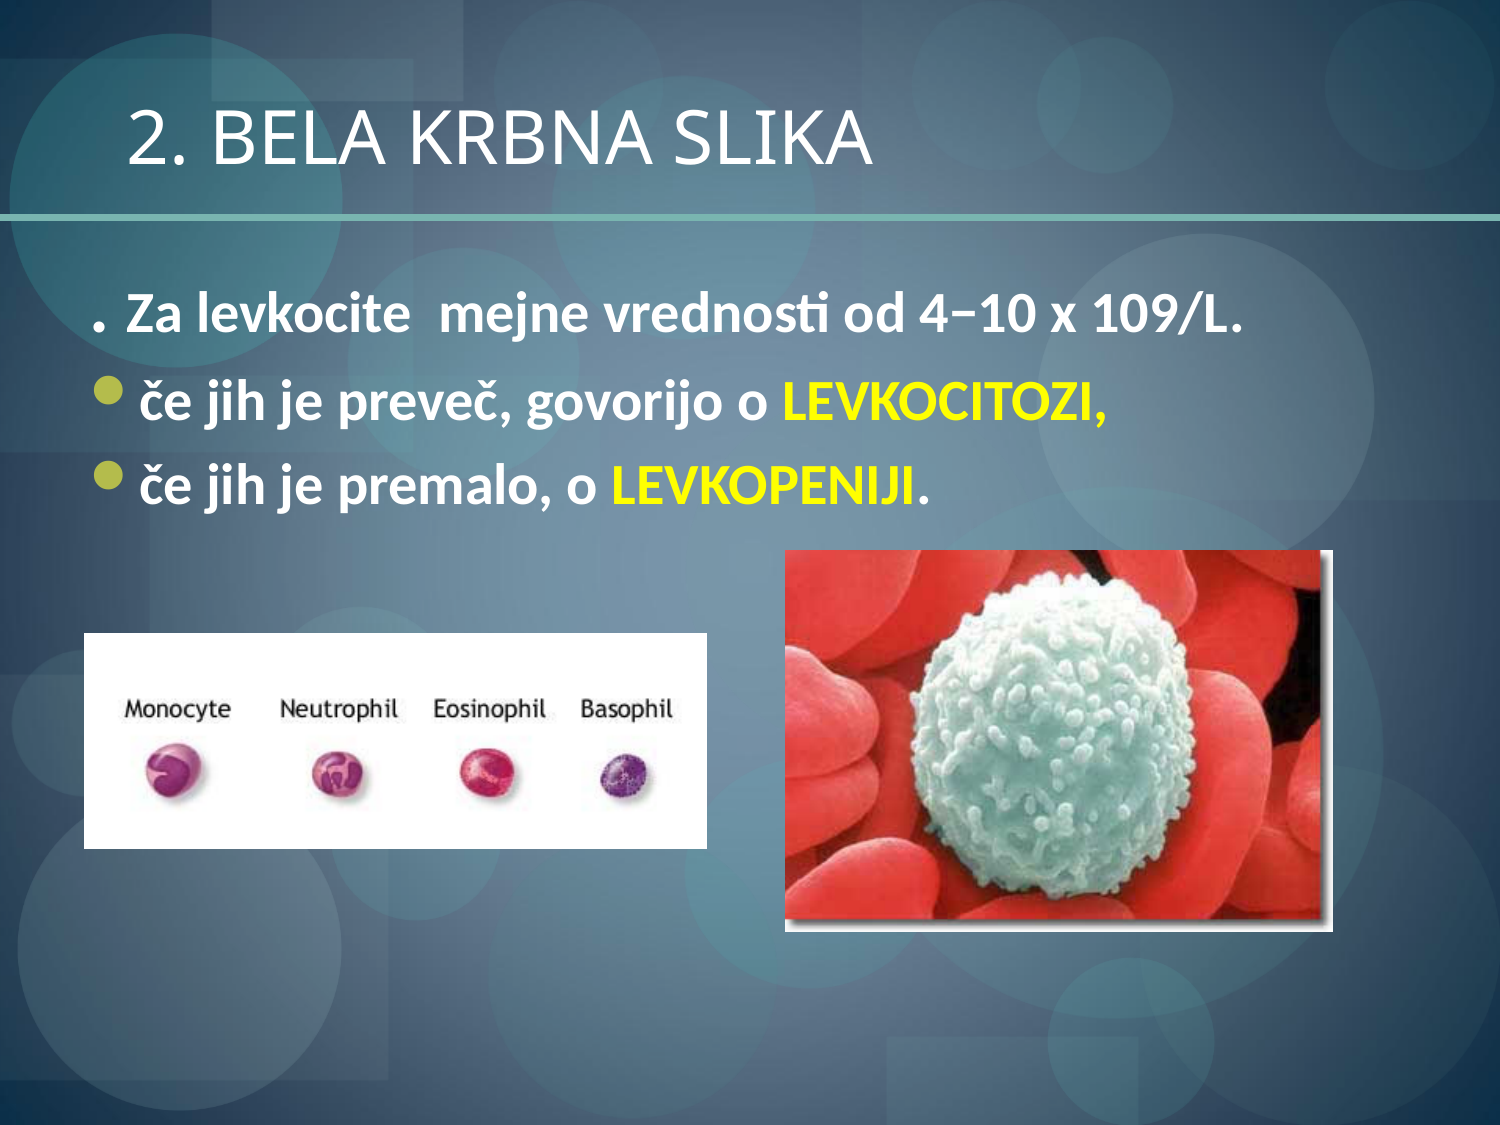

2. BELA KRBNA SLIKA
. Za levkocite mejne vrednosti od 4−10 x 109/L.
če jih je preveč, govorijo o LEVKOCITOZI,
če jih je premalo, o LEVKOPENIJI.